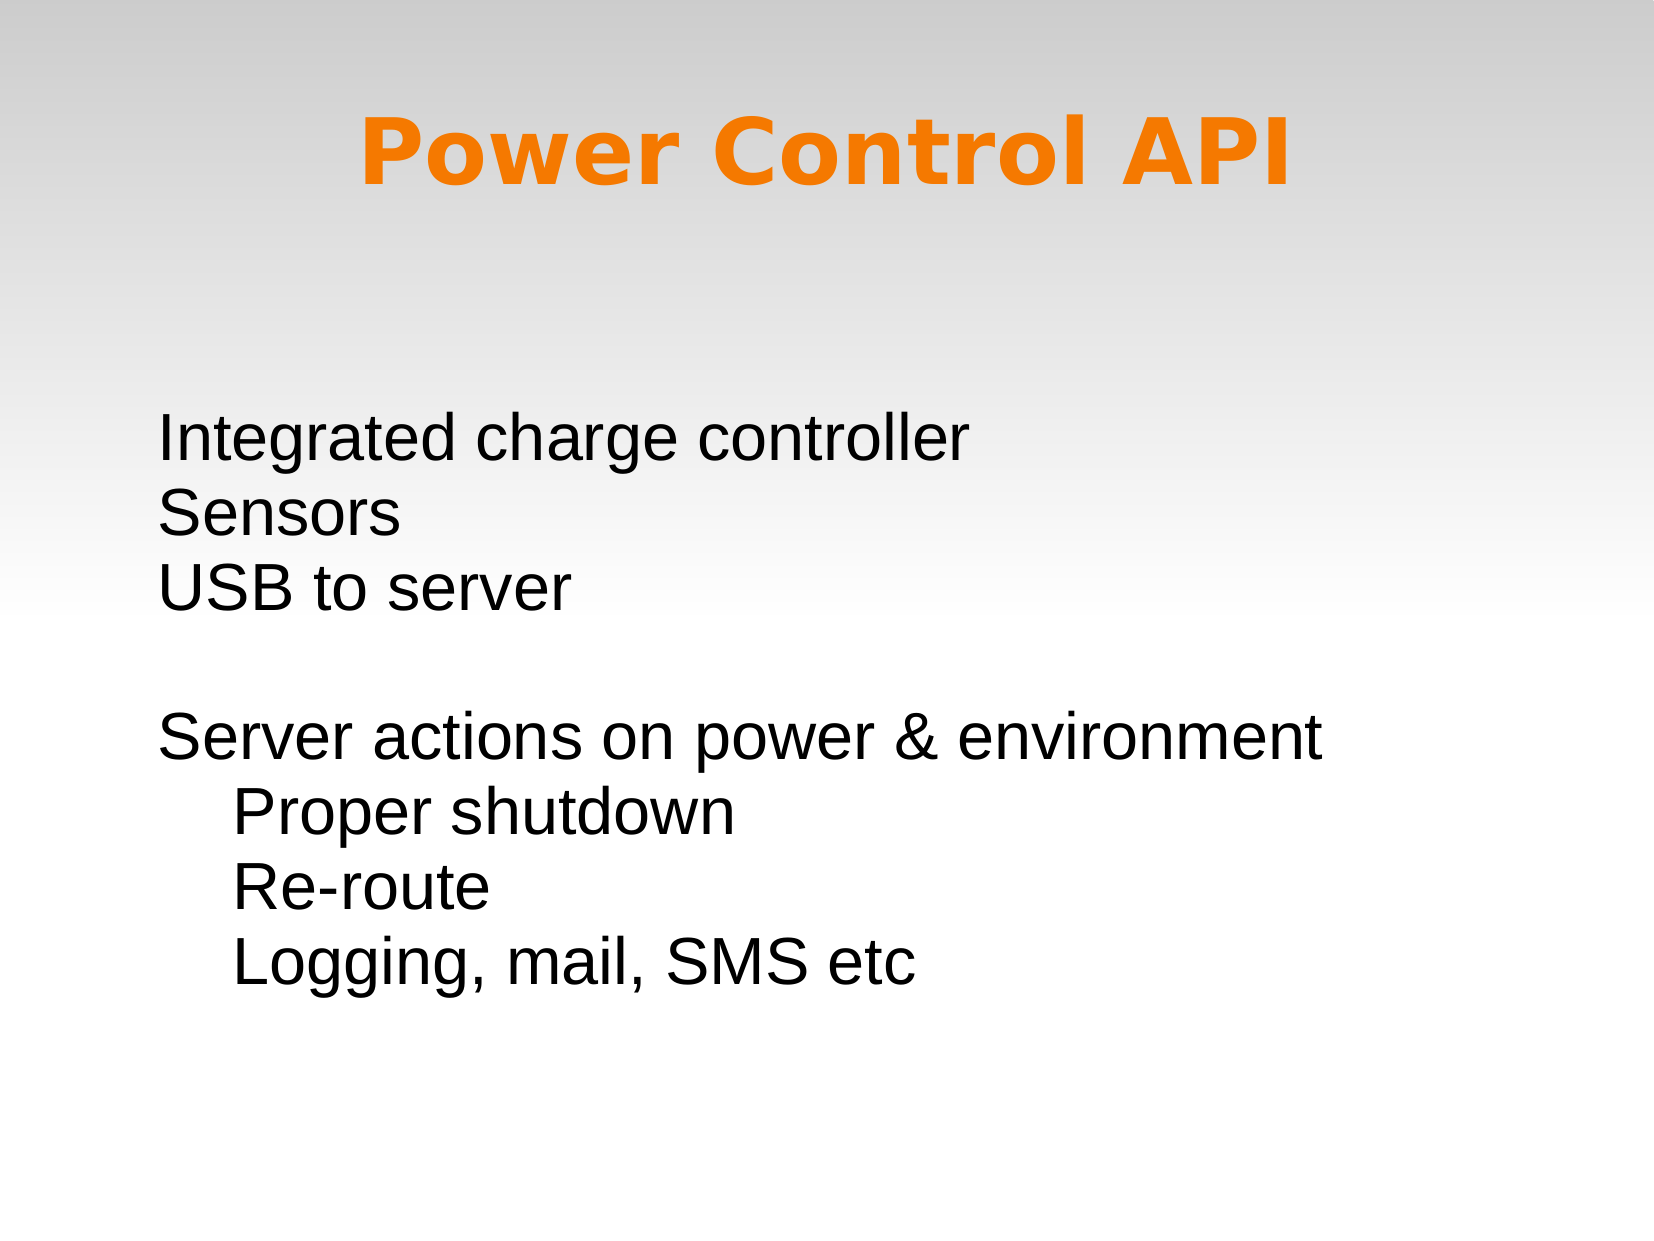

# Power Control API
	Integrated charge controller
	Sensors
	USB to server
	Server actions on power & environment
		Proper shutdown
		Re-route
		Logging, mail, SMS etc